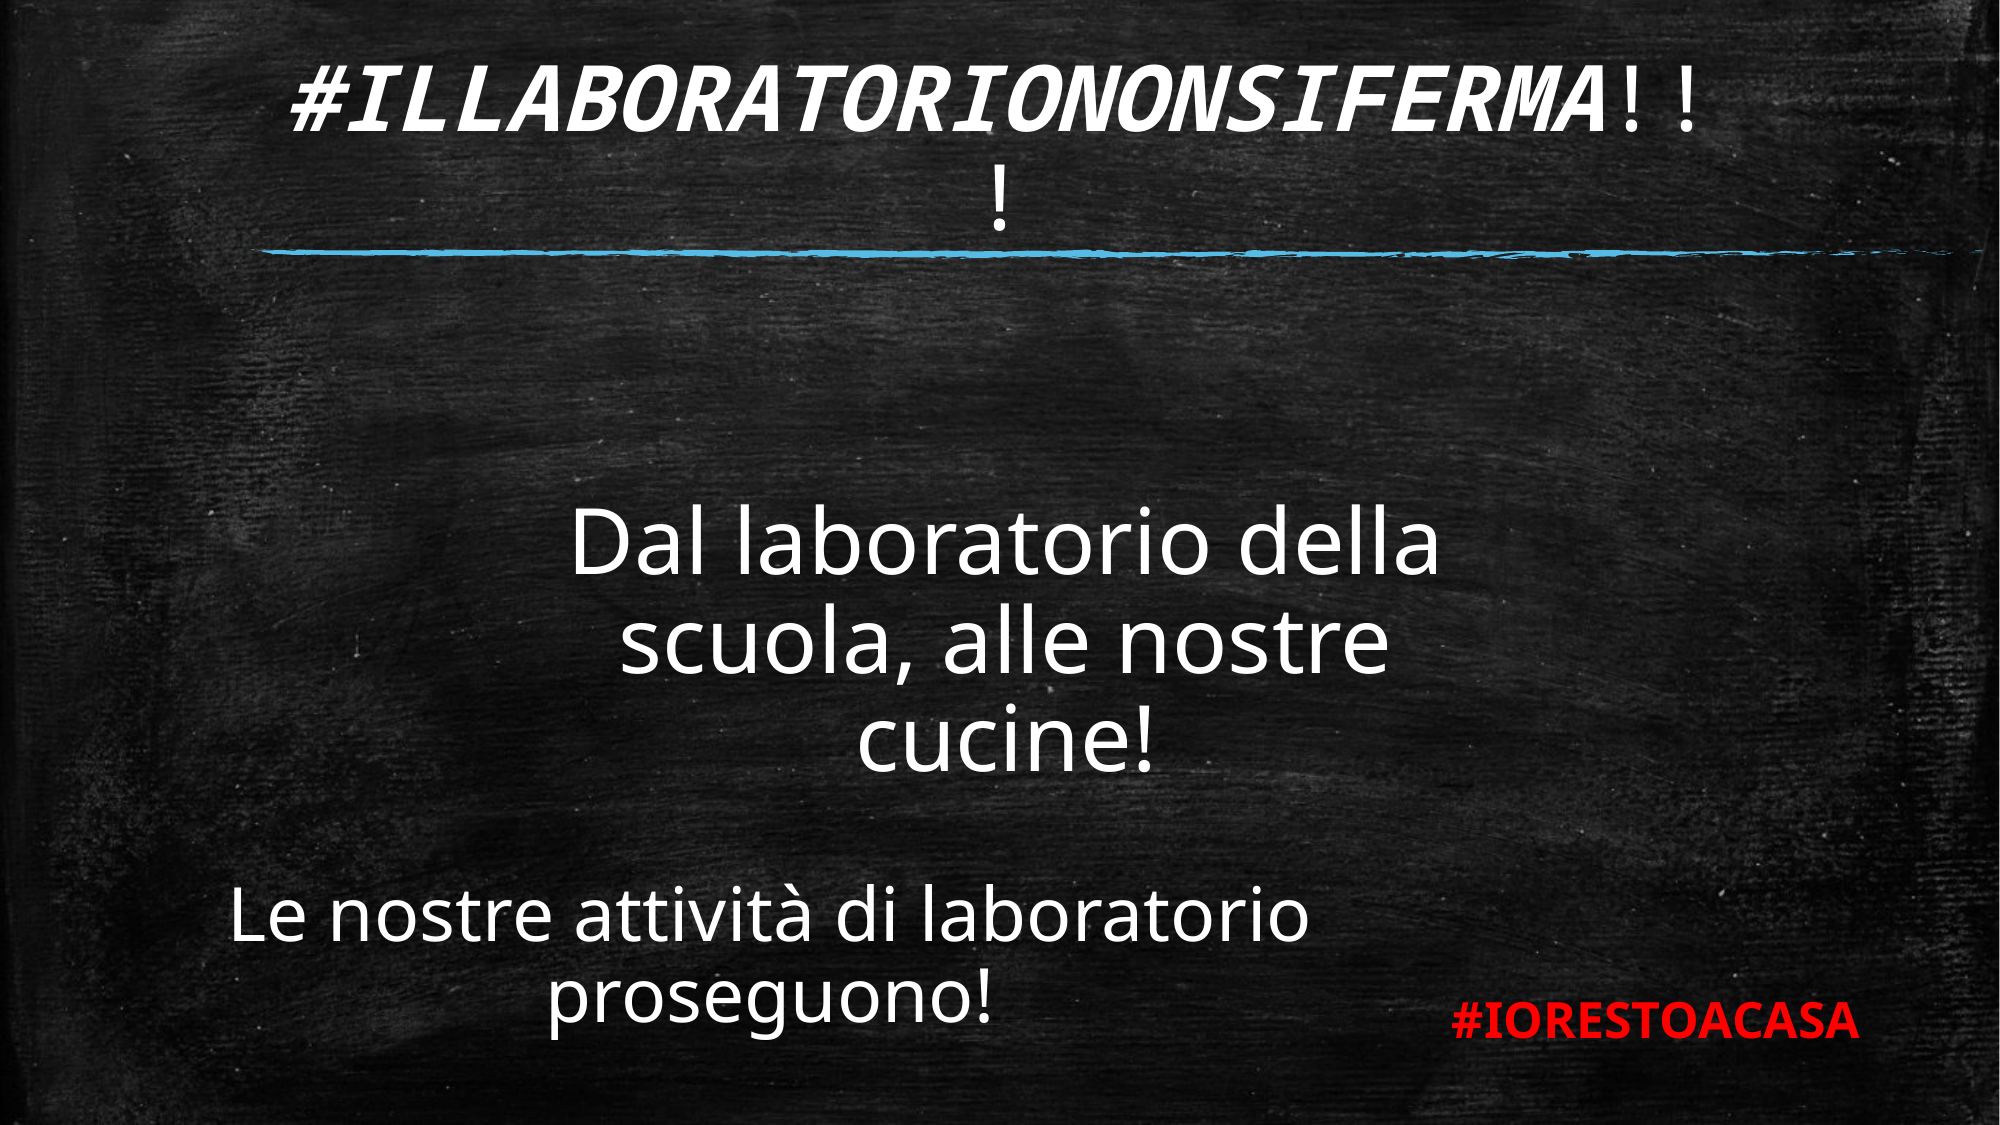

# #ILLABORATORIONONSIFERMA!!!
Dal laboratorio della scuola, alle nostre cucine!
Le nostre attività di laboratorio proseguono!
#IORESTOACASA